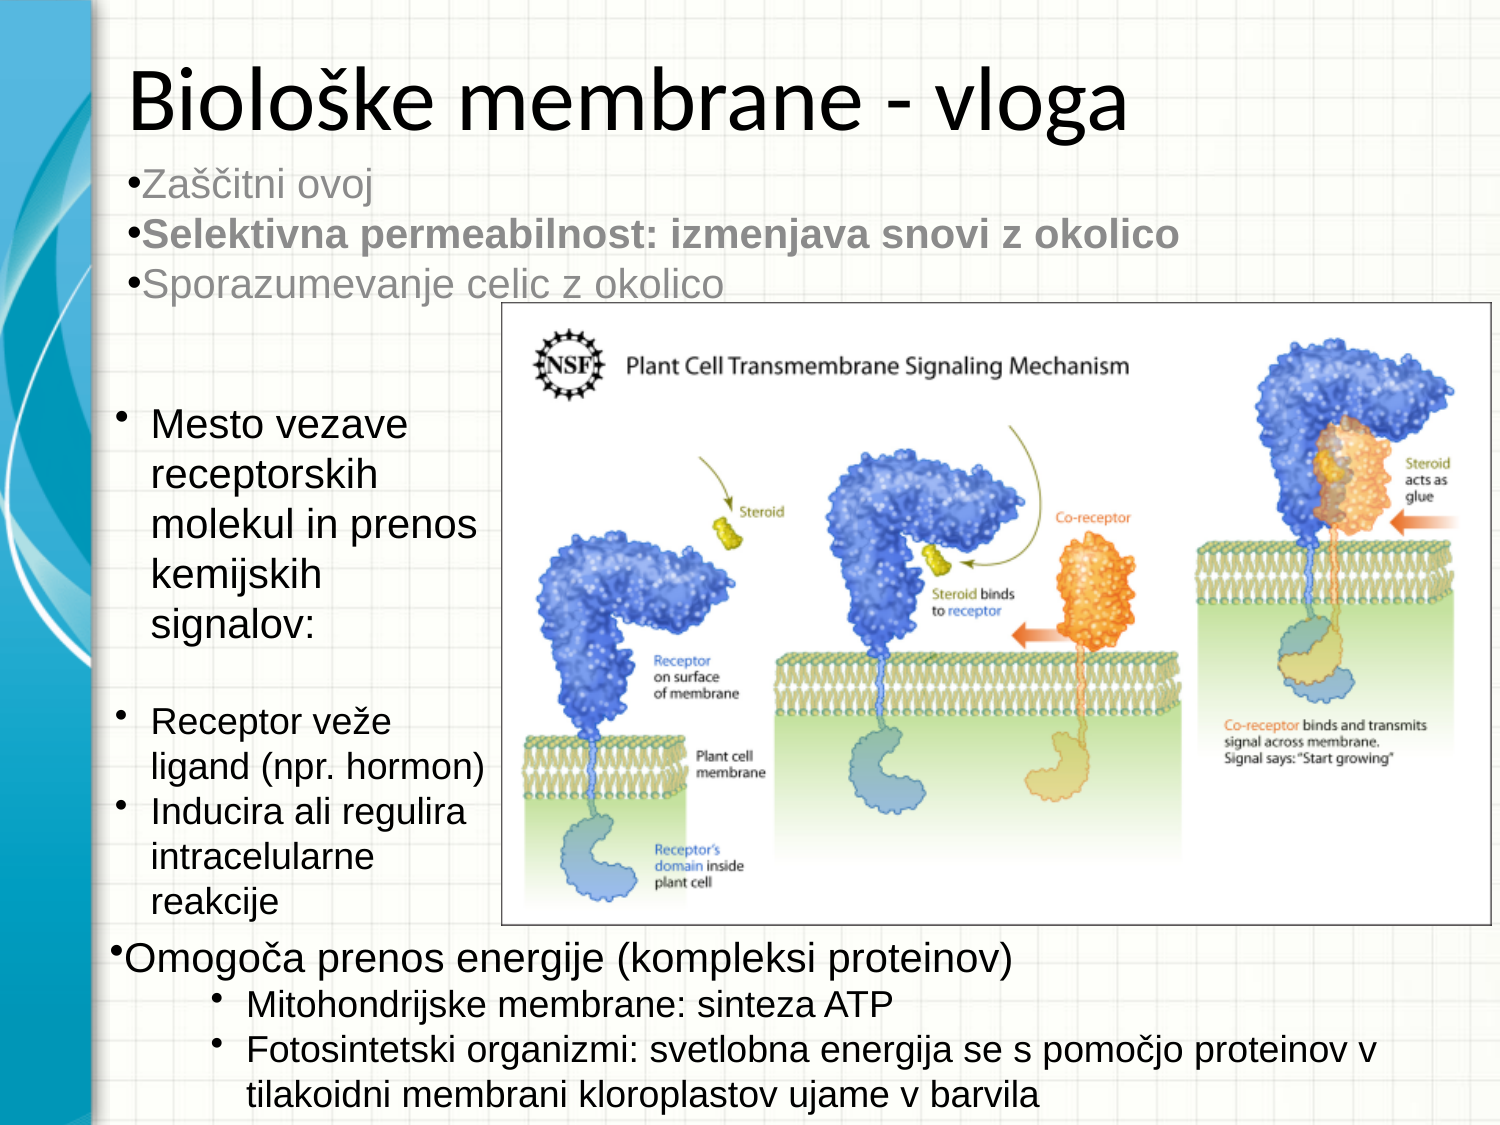

# Biološke membrane - vloga
Zaščitni ovoj
Selektivna permeabilnost: izmenjava snovi z okolico
Sporazumevanje celic z okolico
Mesto vezave receptorskih molekul in prenos kemijskih signalov:
Receptor veže ligand (npr. hormon)
Inducira ali regulira intracelularne reakcije
Omogoča prenos energije (kompleksi proteinov)
Mitohondrijske membrane: sinteza ATP
Fotosintetski organizmi: svetlobna energija se s pomočjo proteinov v tilakoidni membrani kloroplastov ujame v barvila